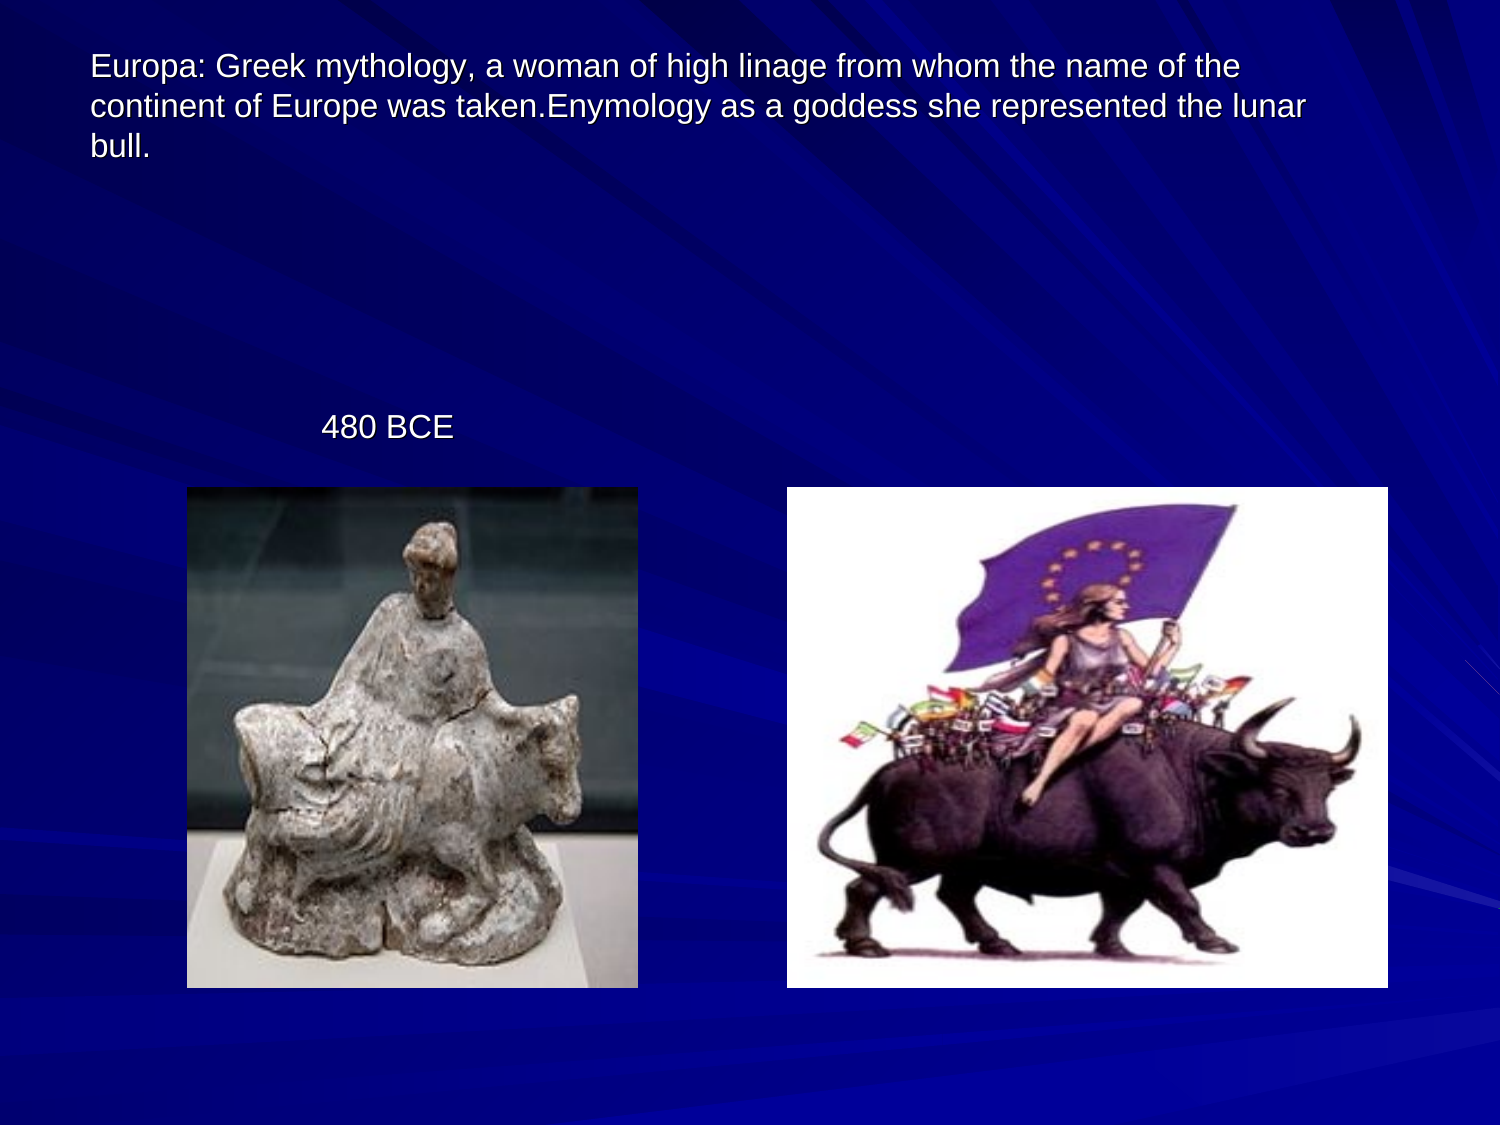

# Europa: Greek mythology, a woman of high linage from whom the name of the continent of Europe was taken.Enymology as a goddess she represented the lunar bull.
 480 BCE